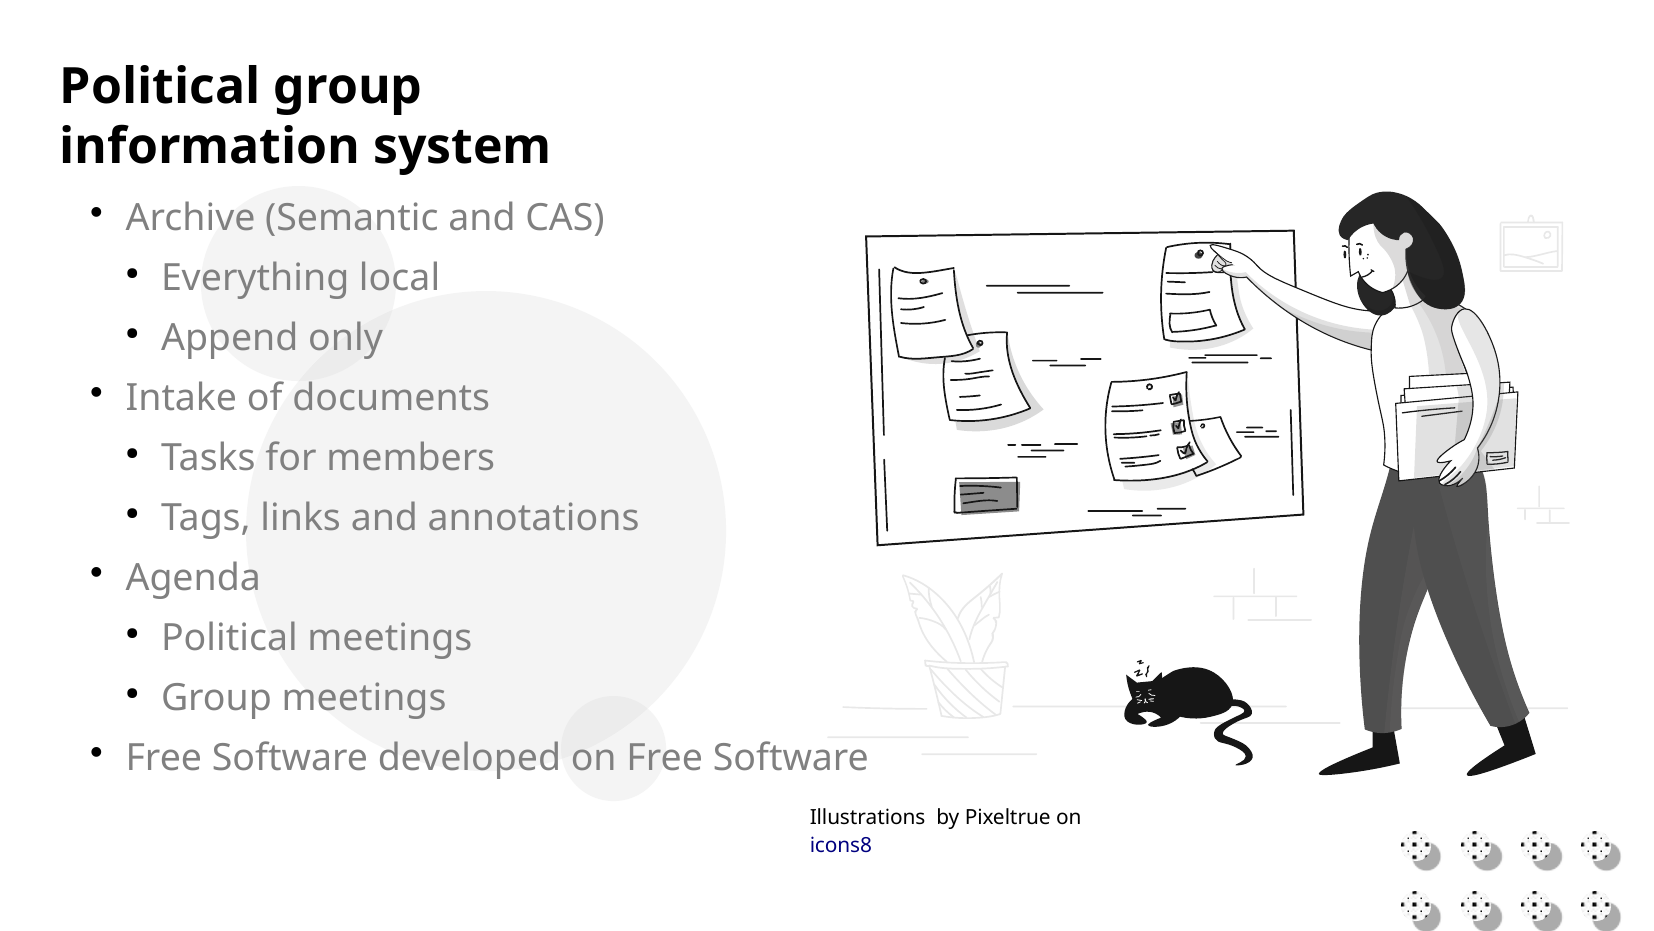

Political group information system
Archive (Semantic and CAS)
Everything local
Append only
Intake of documents
Tasks for members
Tags, links and annotations
Agenda
Political meetings
Group meetings
Free Software developed on Free Software